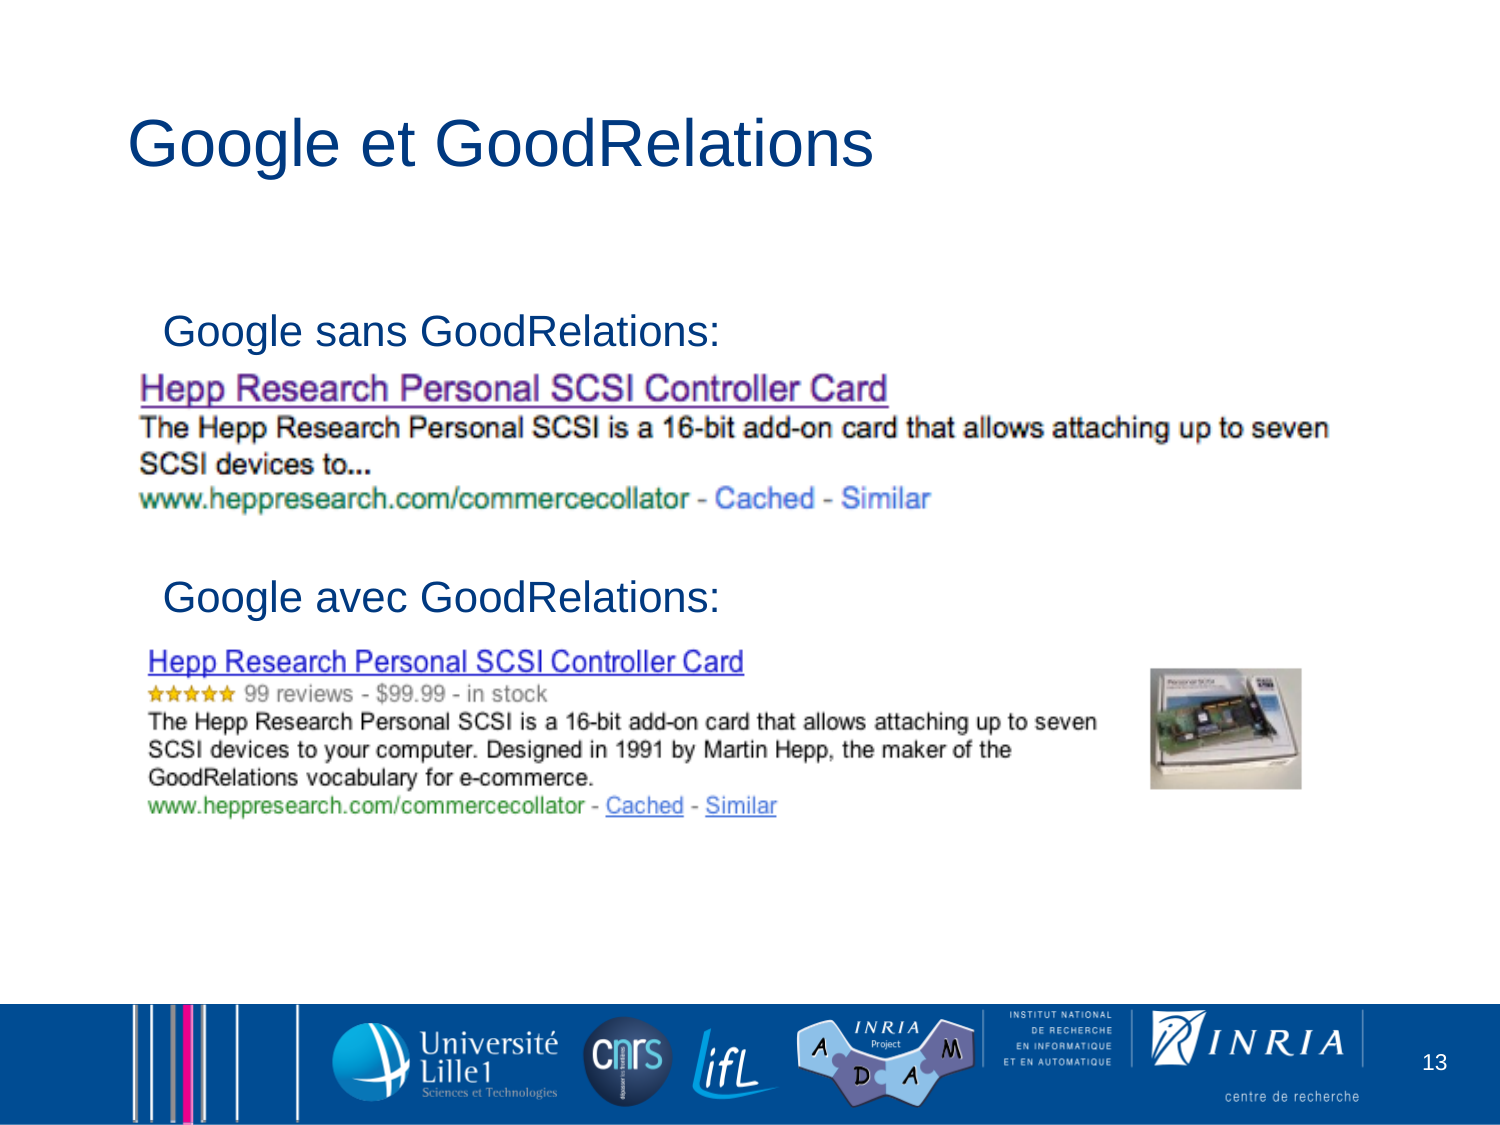

# Google et GoodRelations
Google sans GoodRelations:
Google avec GoodRelations: